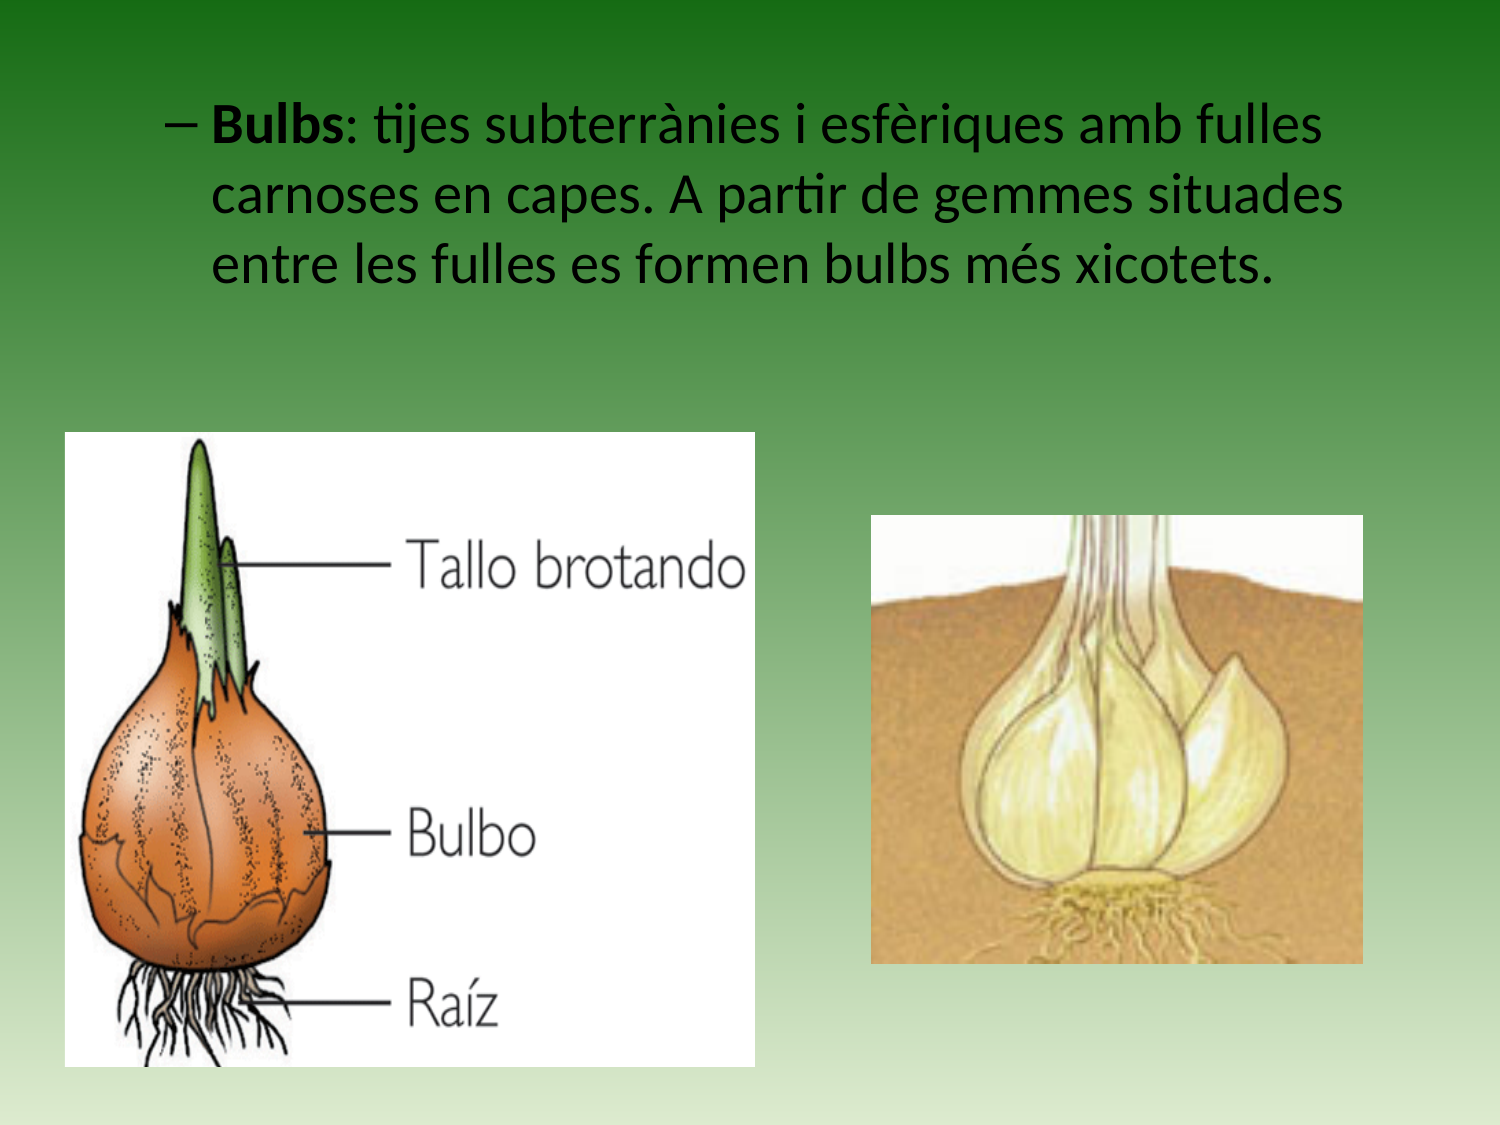

# Bulbs: tijes subterrànies i esfèriques amb fulles carnoses en capes. A partir de gemmes situades entre les fulles es formen bulbs més xicotets.